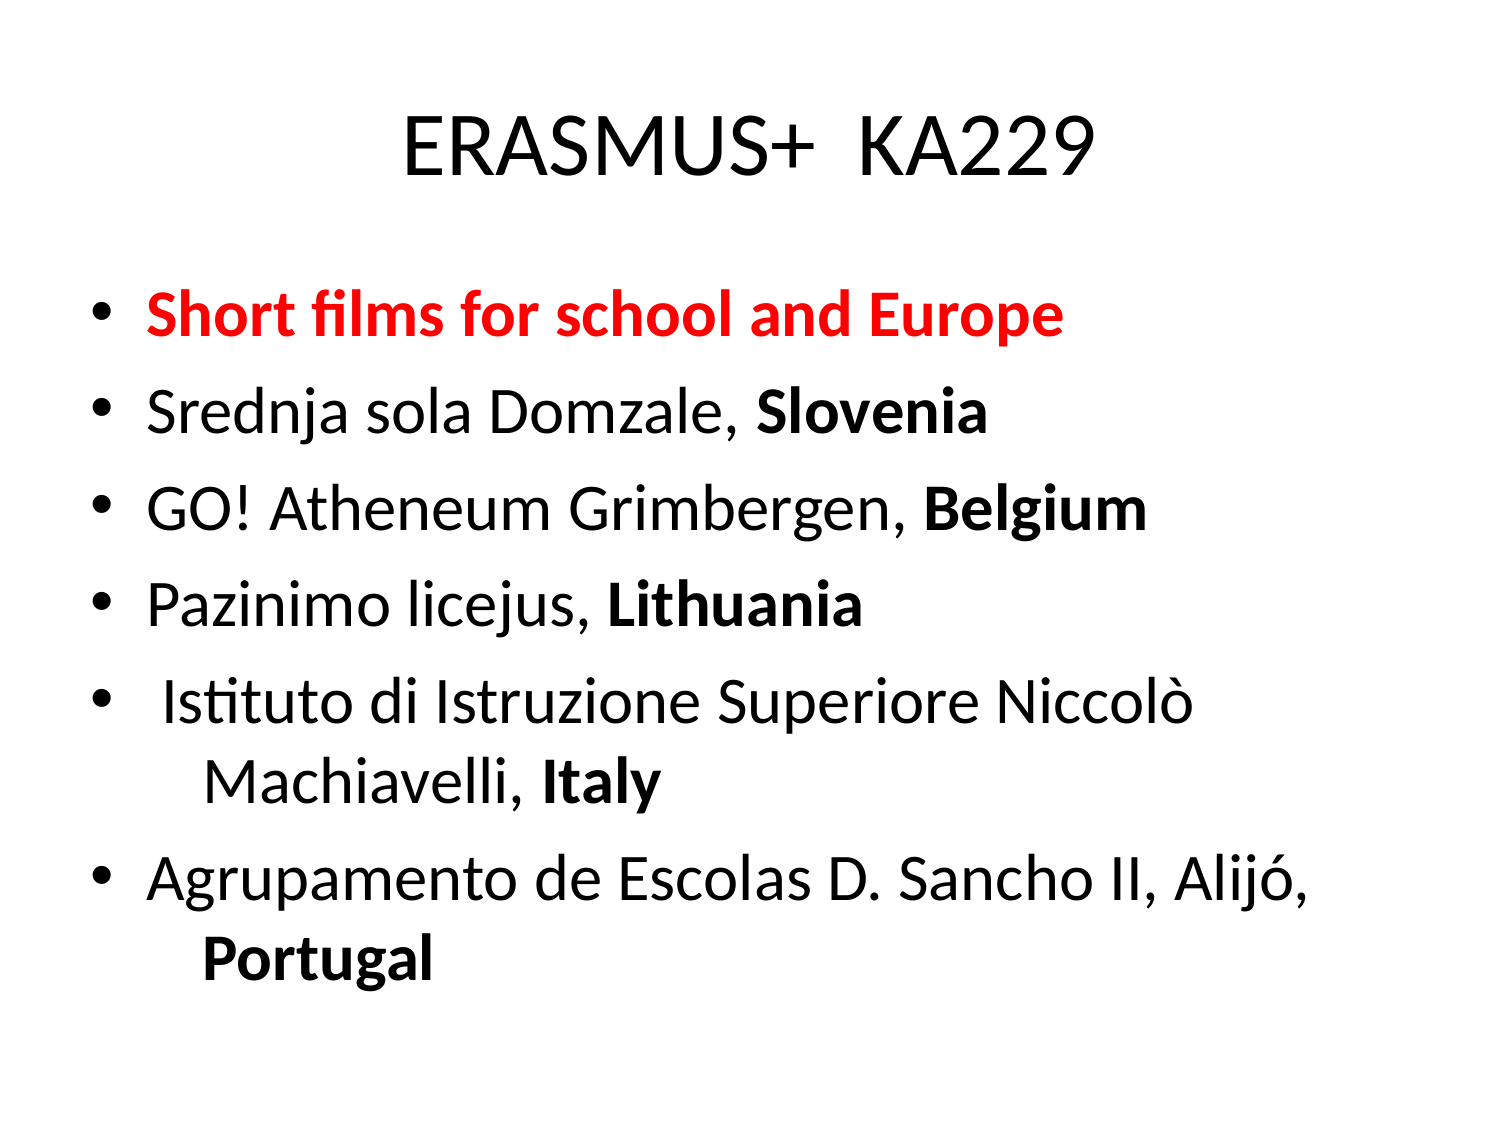

# ERASMUS+ KA229
Short films for school and Europe
Srednja sola Domzale, Slovenia
GO! Atheneum Grimbergen, Belgium
Pazinimo licejus, Lithuania
 Istituto di Istruzione Superiore Niccolò Machiavelli, Italy
Agrupamento de Escolas D. Sancho II, Alijó, Portugal